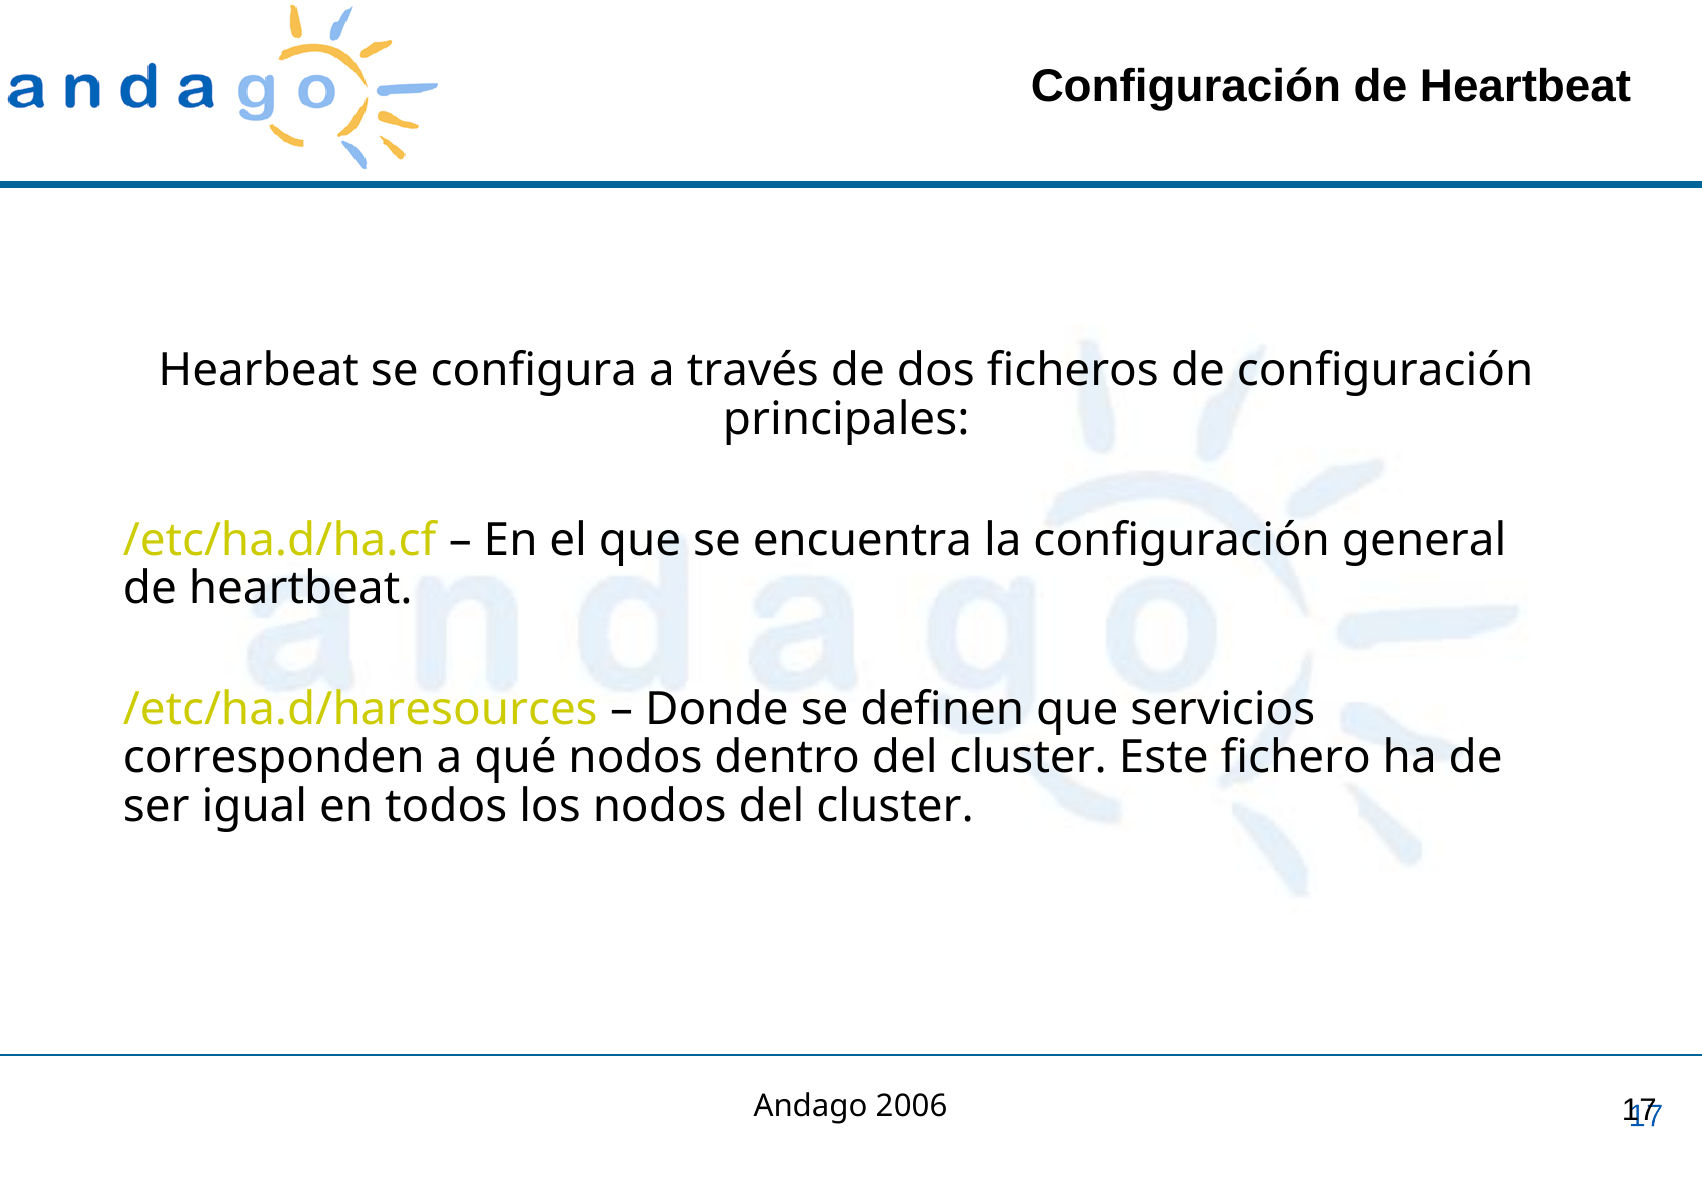

# Configuración de Heartbeat
Hearbeat se configura a través de dos ficheros de configuración principales:
/etc/ha.d/ha.cf – En el que se encuentra la configuración general de heartbeat.
/etc/ha.d/haresources – Donde se definen que servicios corresponden a qué nodos dentro del cluster. Este fichero ha de ser igual en todos los nodos del cluster.